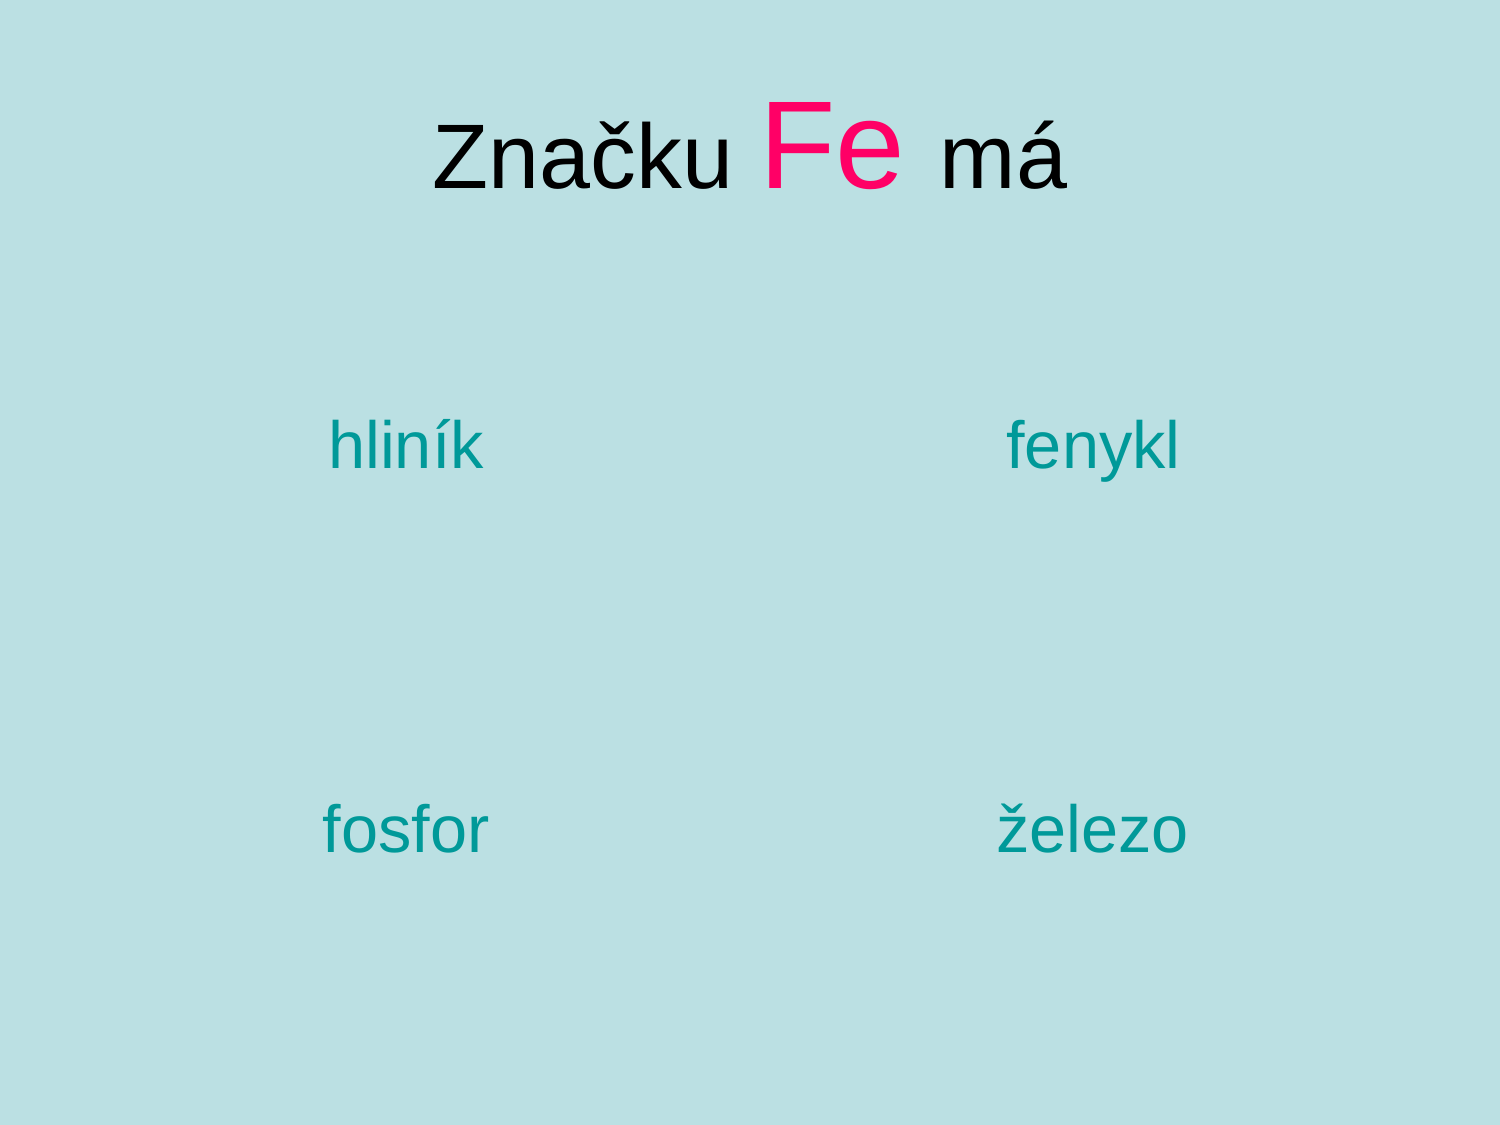

# Značku Fe má
| hliník |
| --- |
| fenykl |
| --- |
| fosfor |
| --- |
| železo |
| --- |